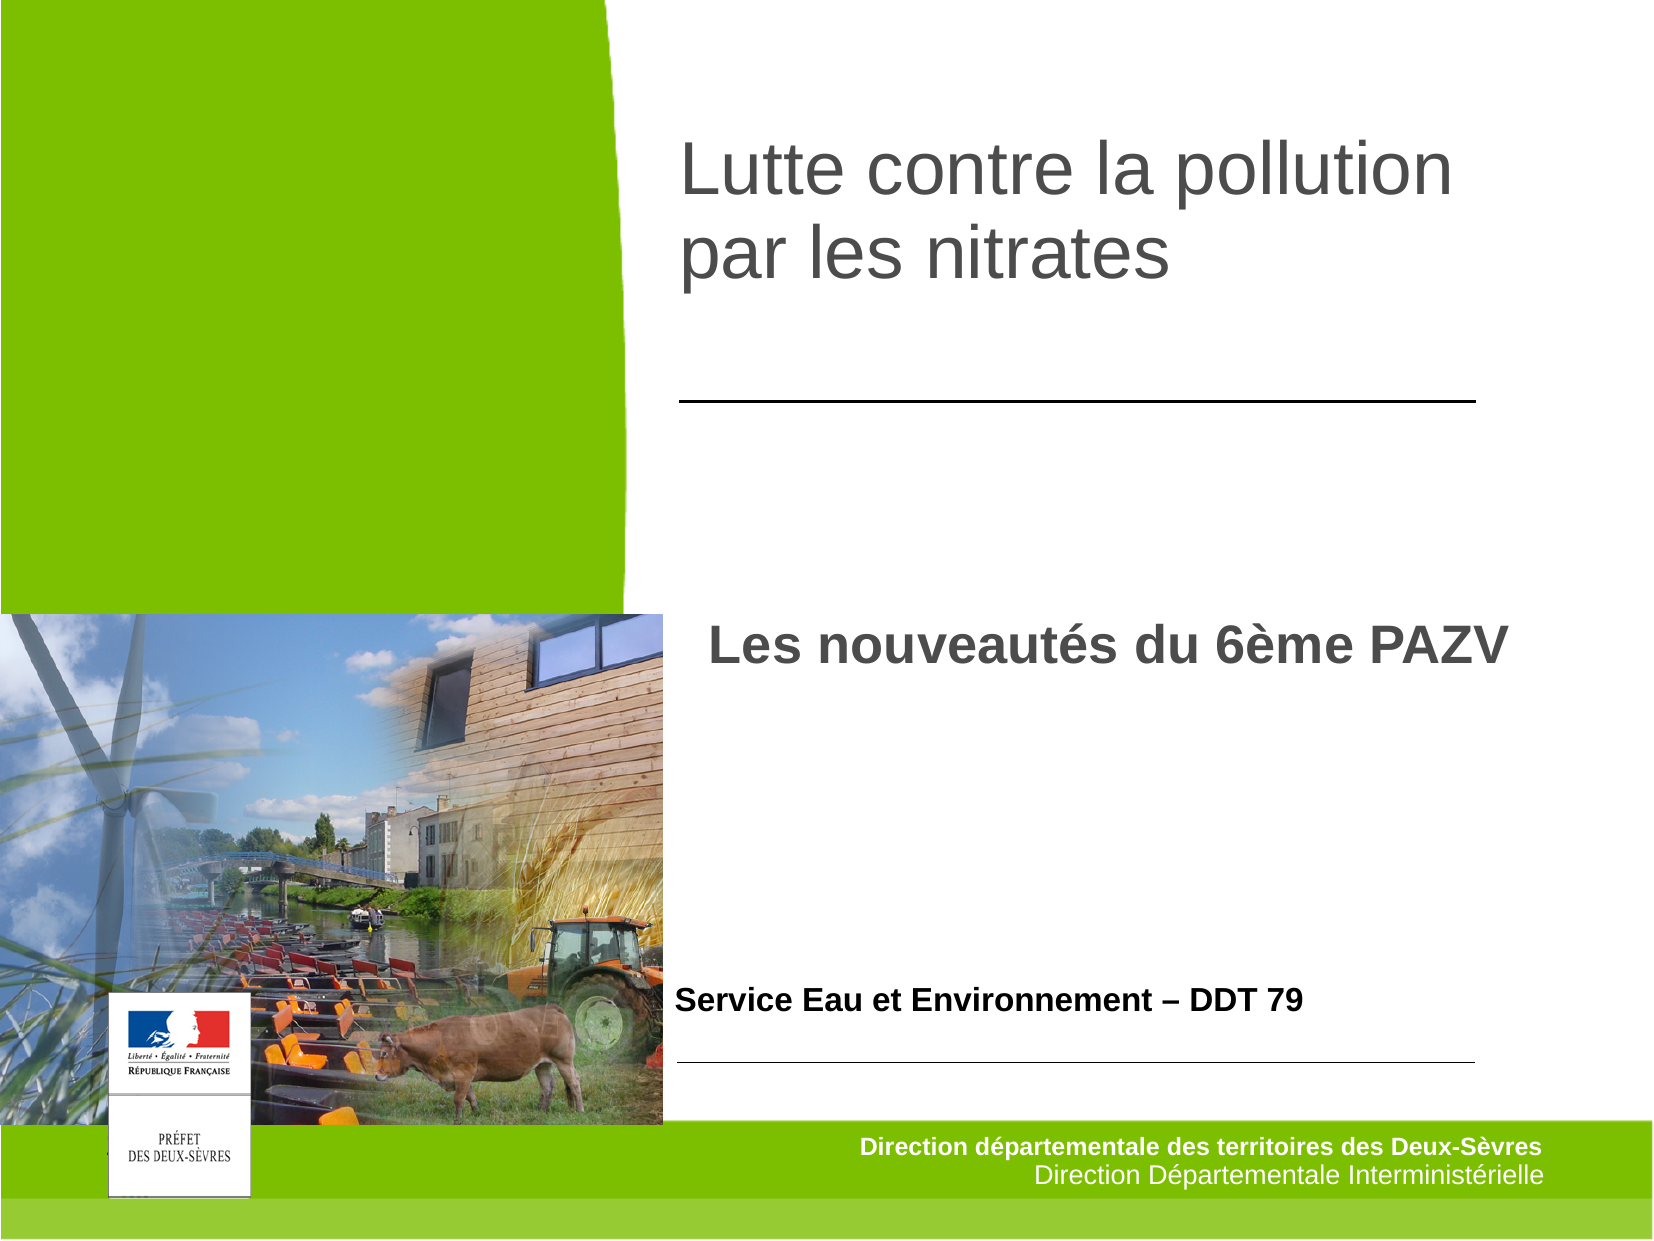

# Lutte contre la pollution par les nitrates
Les nouveautés du 6ème PAZV
Service Eau et Environnement – DDT 79
Direction départementale des territoires des Deux-Sèvres
Direction Départementale Interministérielle